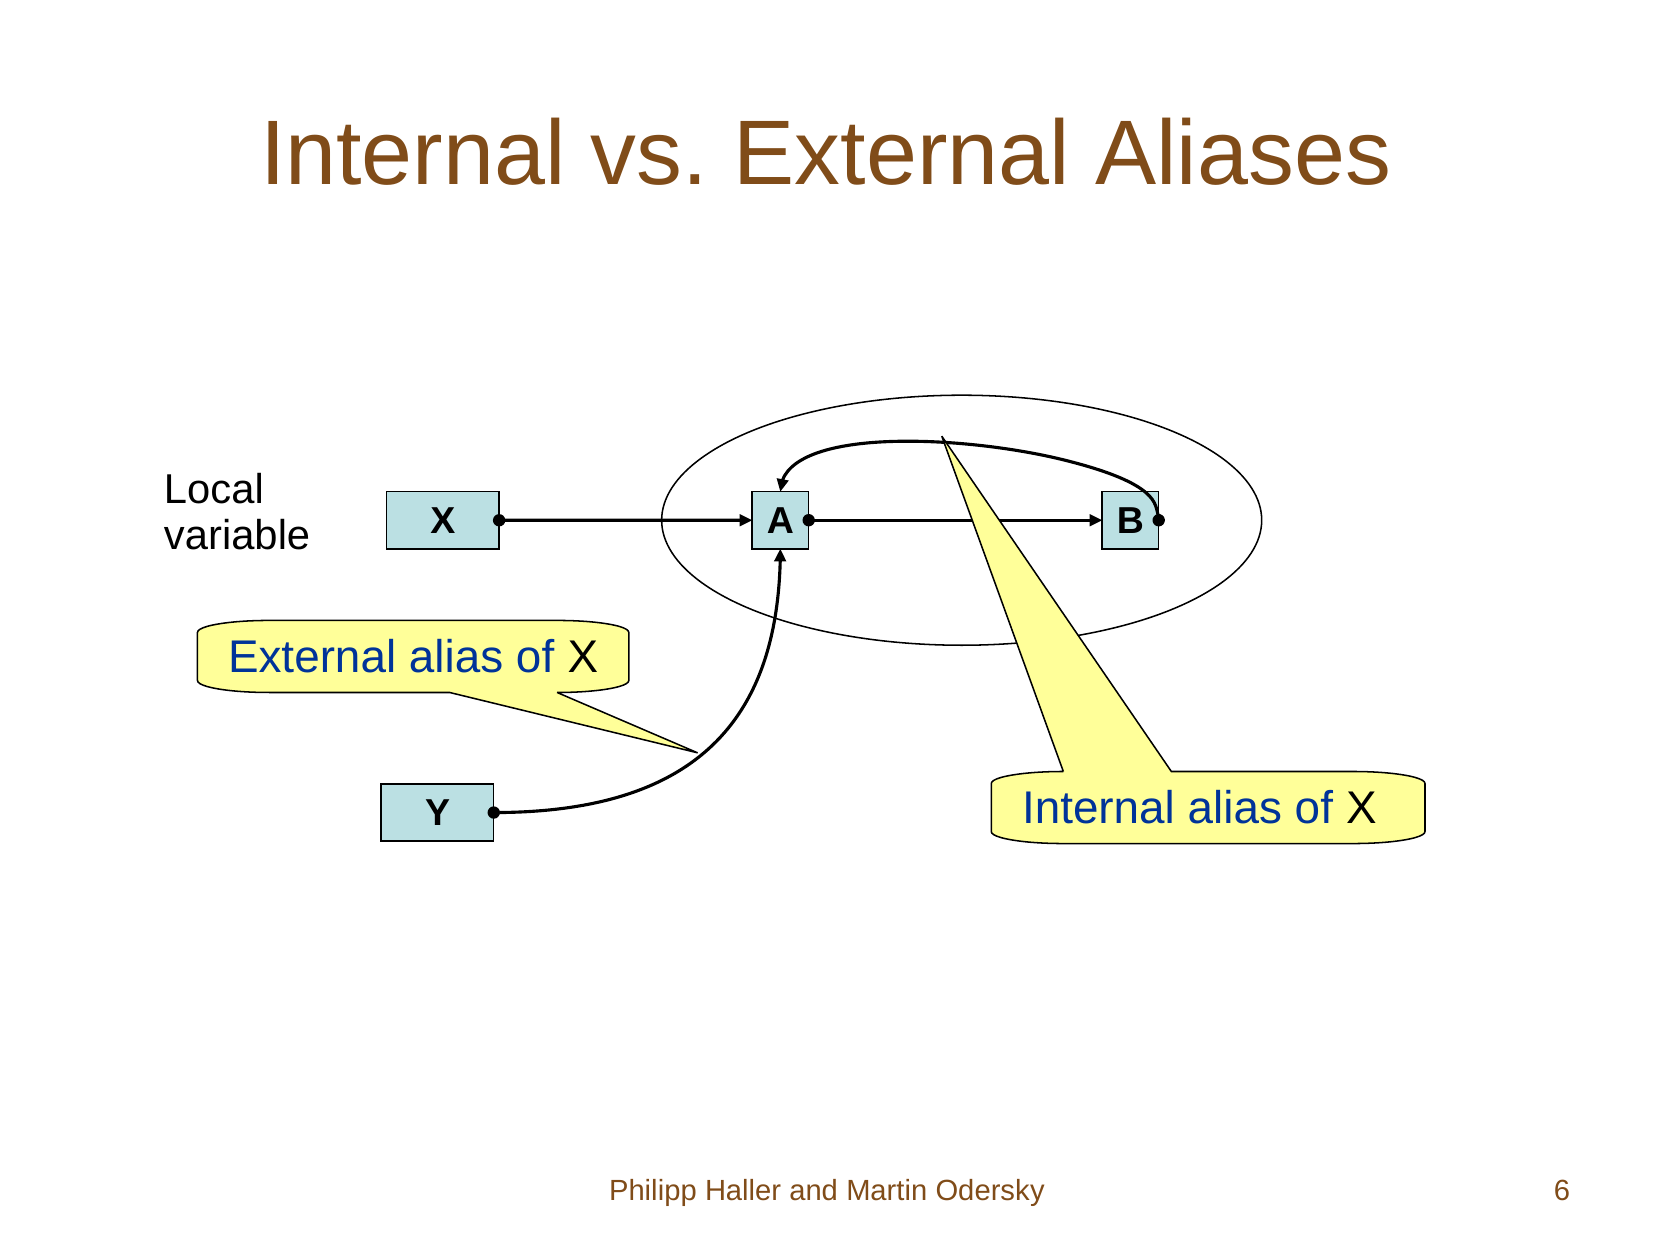

# Internal vs. External Aliases
Local variable
A
B
X
External alias of X
Y
Internal alias of X
Philipp Haller
6